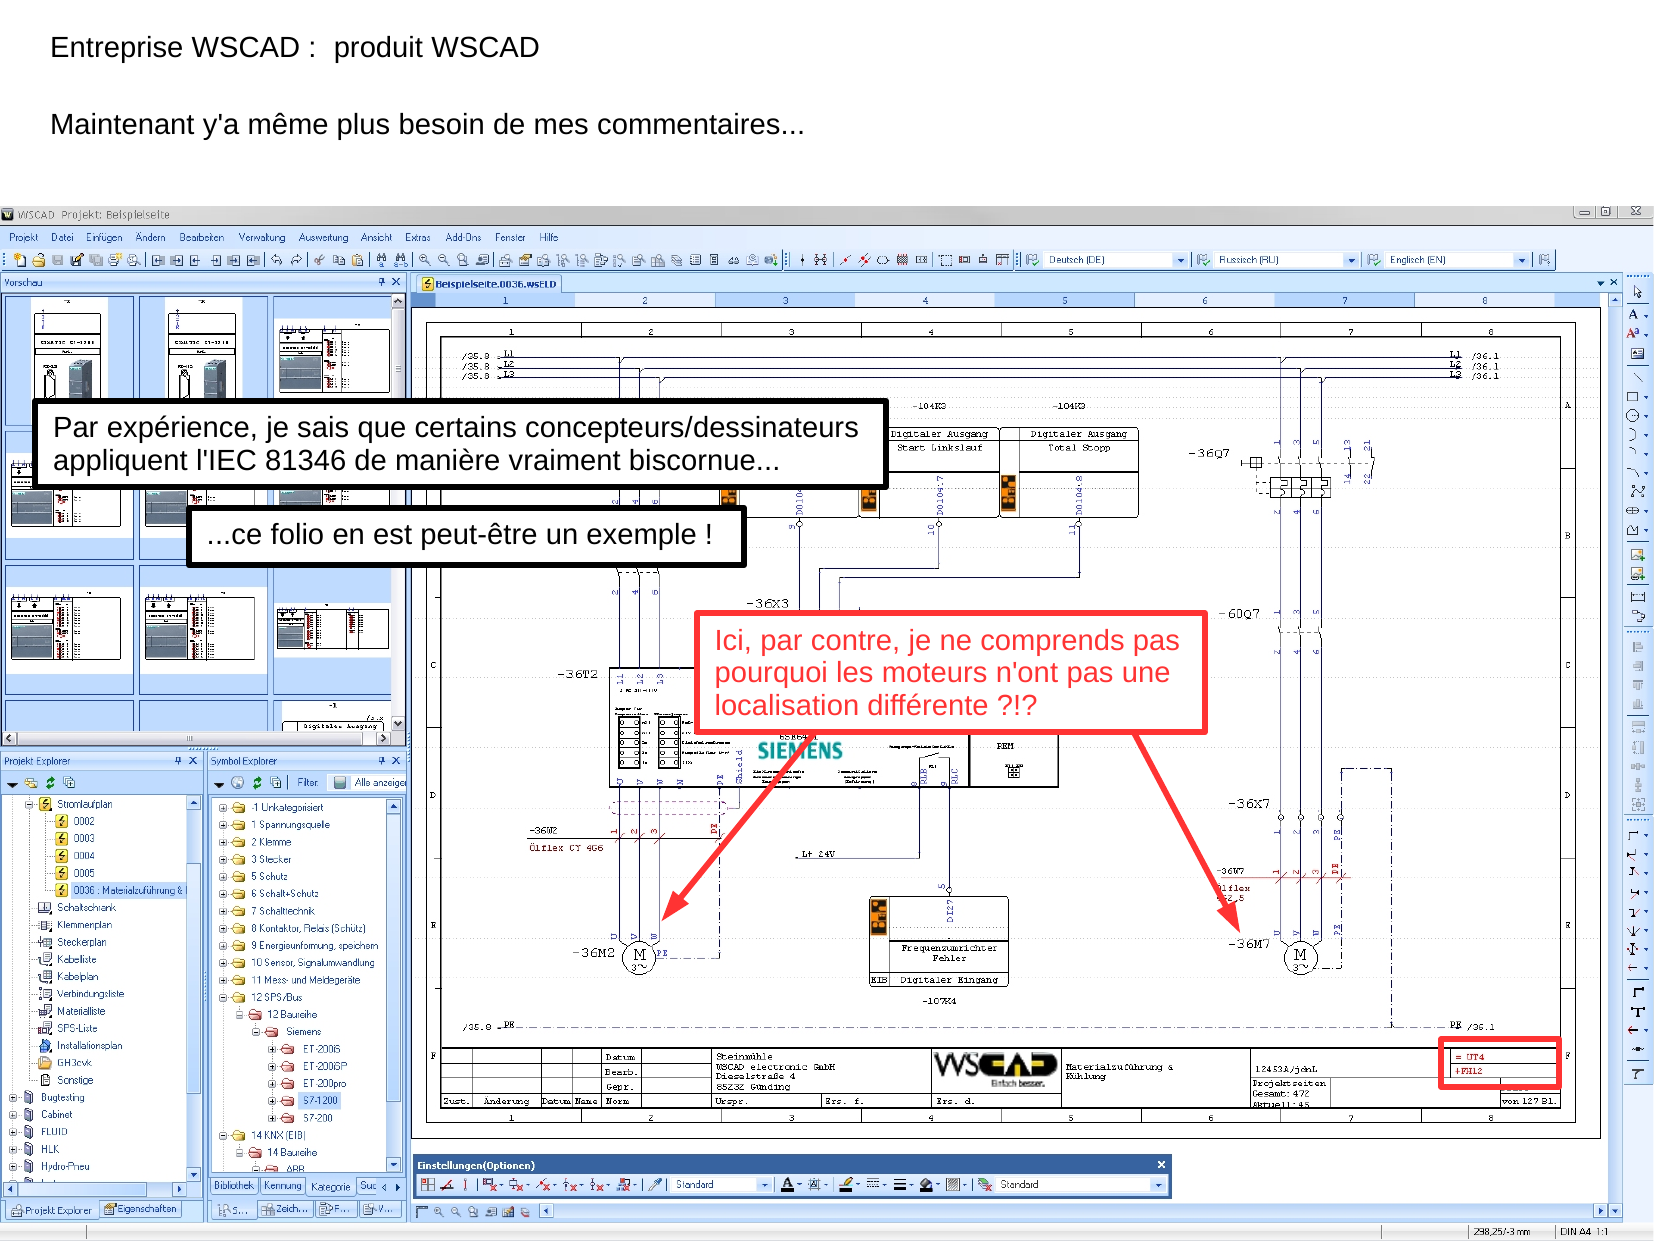

Entreprise WSCAD :
produit WSCAD
Maintenant y'a même plus besoin de mes commentaires...
Par expérience, je sais que certains concepteurs/dessinateurs appliquent l'IEC 81346 de manière vraiment biscornue...
...ce folio en est peut-être un exemple !
Ici, par contre, je ne comprends pas pourquoi les moteurs n'ont pas une localisation différente ?!?